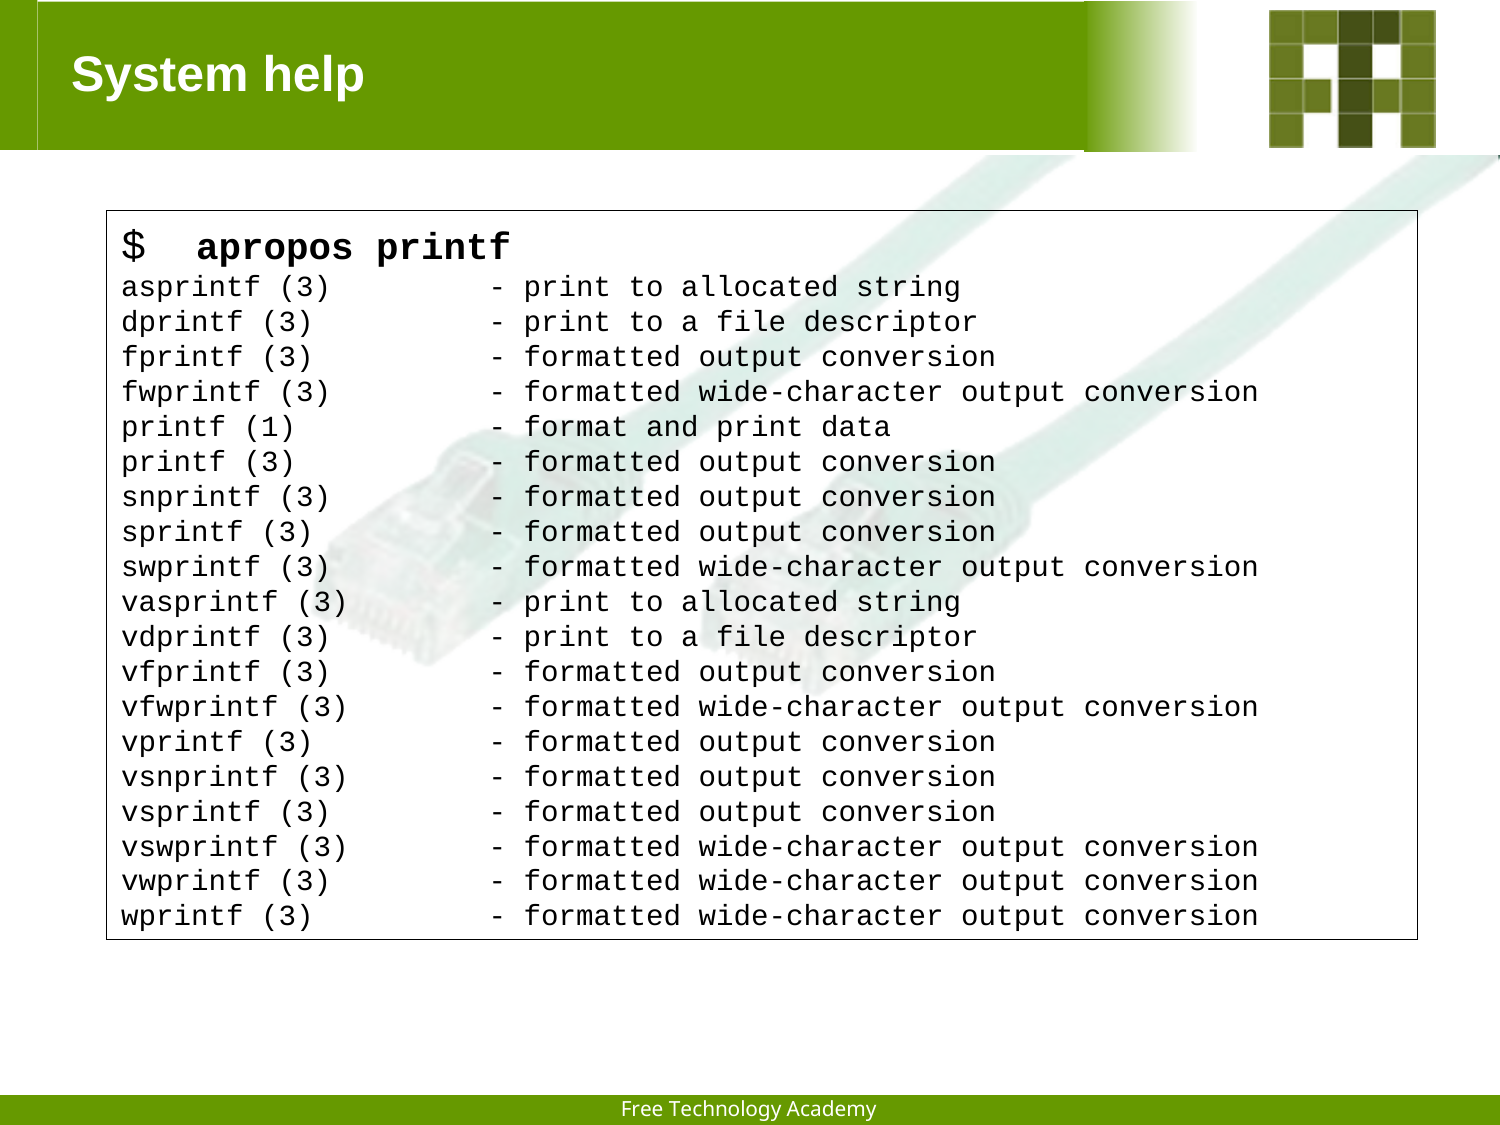

# System help
$ apropos printf
asprintf (3) - print to allocated string
dprintf (3) - print to a file descriptor
fprintf (3) - formatted output conversion
fwprintf (3) - formatted wide-character output conversion
printf (1) - format and print data
printf (3) - formatted output conversion
snprintf (3) - formatted output conversion
sprintf (3) - formatted output conversion
swprintf (3) - formatted wide-character output conversion
vasprintf (3) - print to allocated string
vdprintf (3) - print to a file descriptor
vfprintf (3) - formatted output conversion
vfwprintf (3) - formatted wide-character output conversion
vprintf (3) - formatted output conversion
vsnprintf (3) - formatted output conversion
vsprintf (3) - formatted output conversion
vswprintf (3) - formatted wide-character output conversion
vwprintf (3) - formatted wide-character output conversion
wprintf (3) - formatted wide-character output conversion